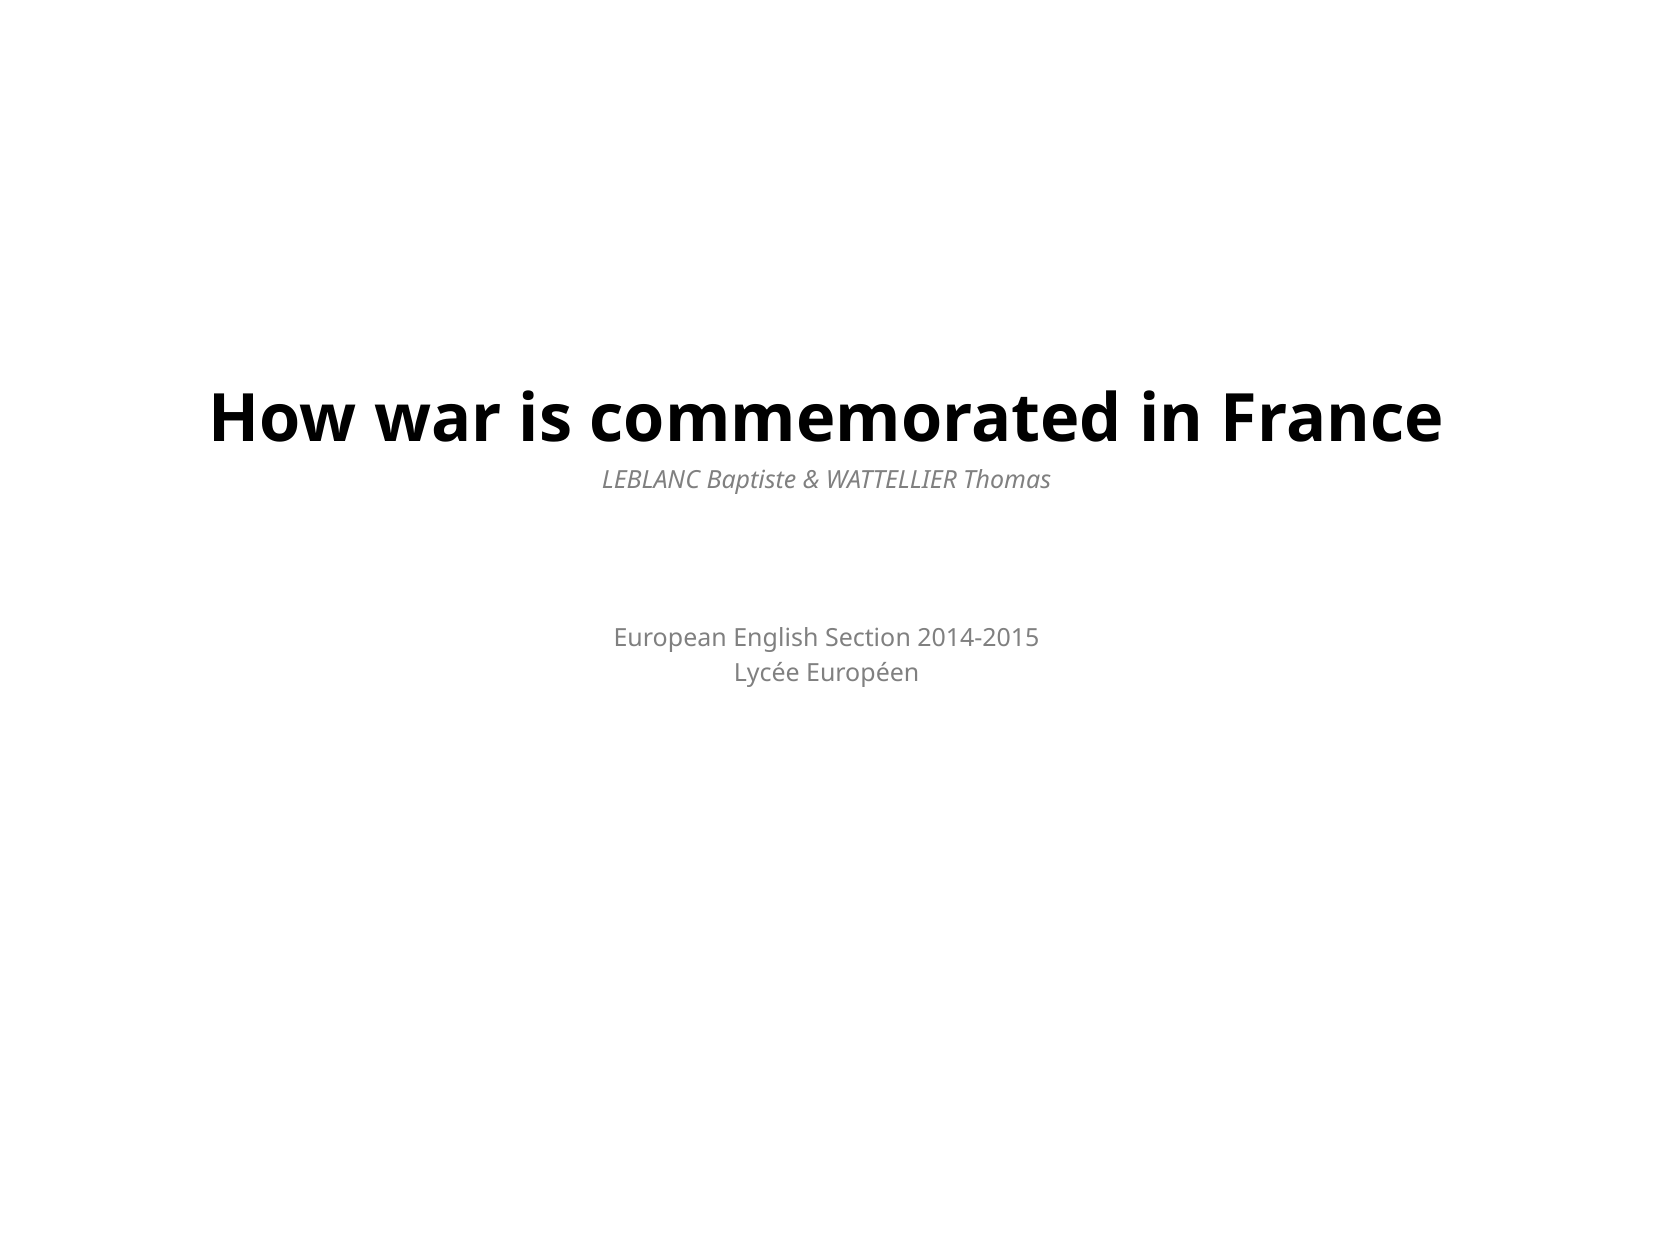

# How war is commemorated in France
LEBLANC Baptiste & WATTELLIER Thomas
European English Section 2014-2015
Lycée Européen